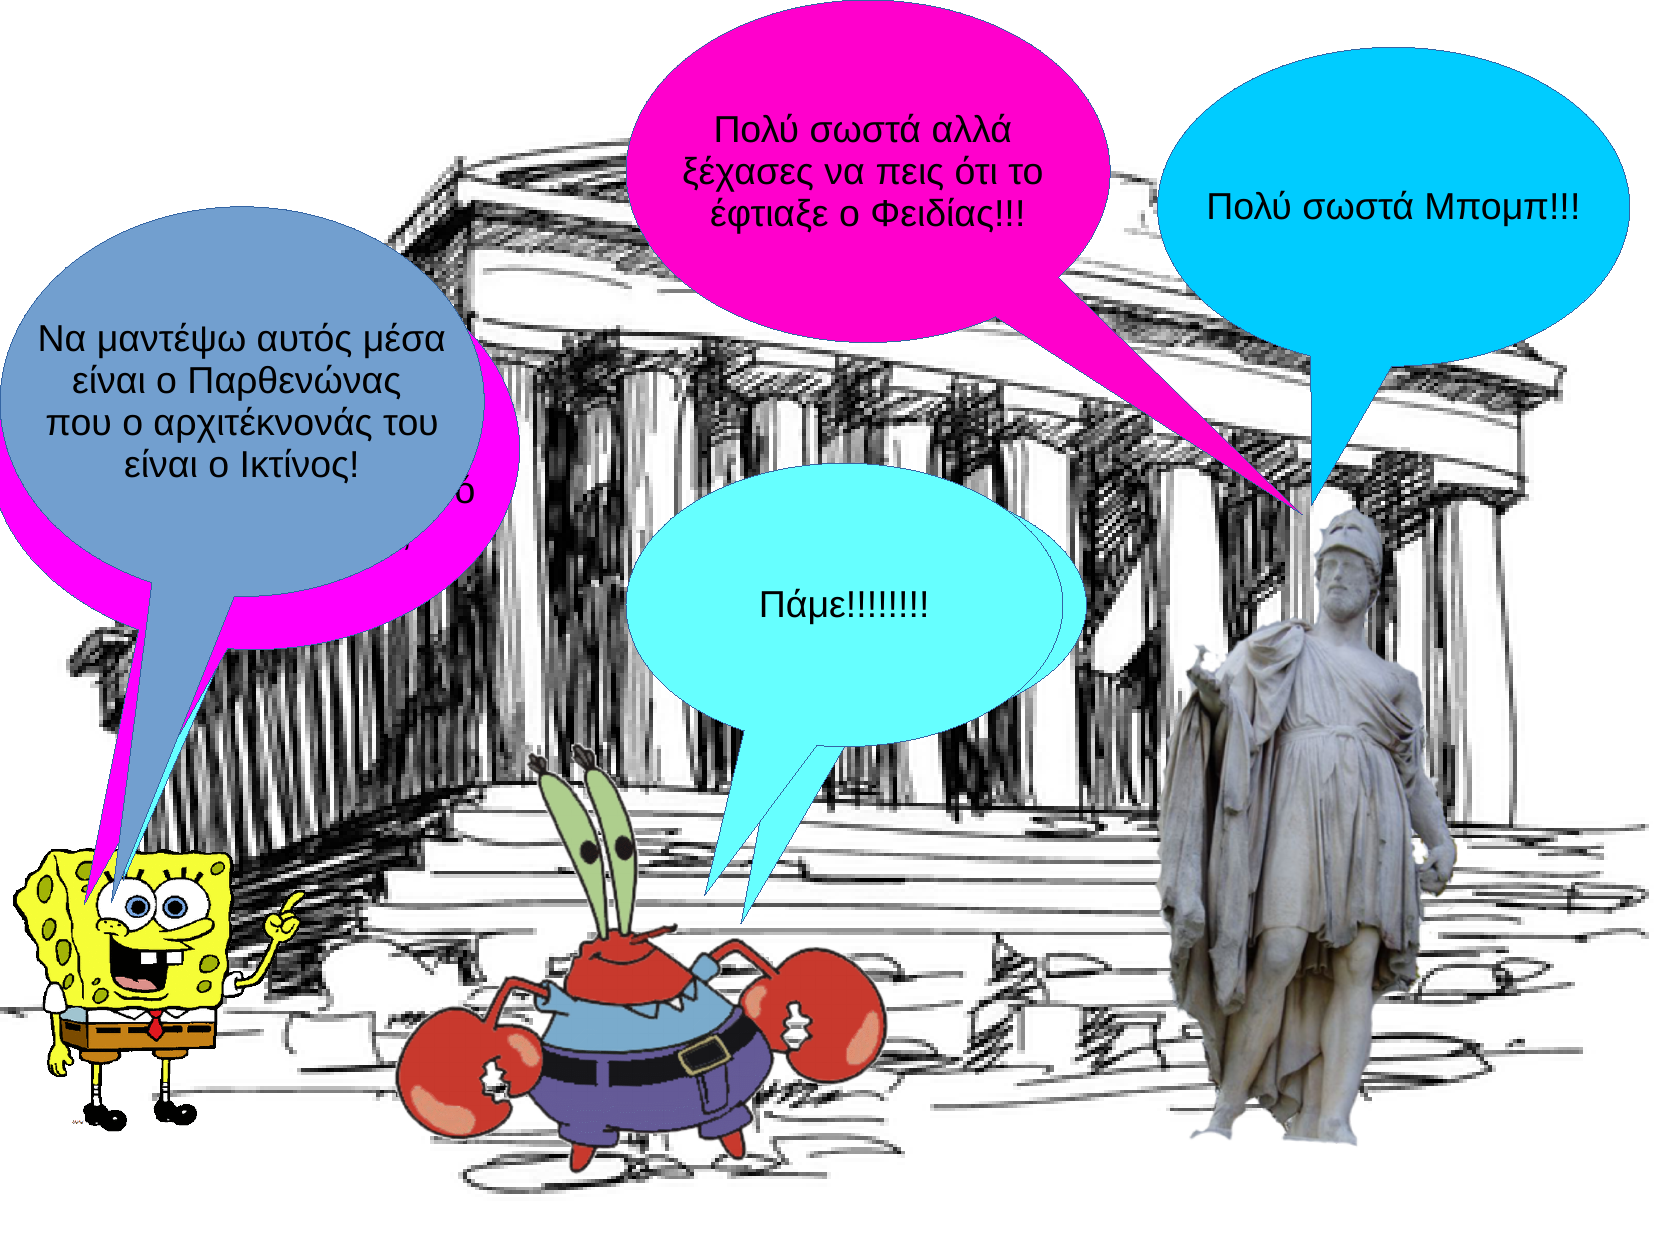

Πολύ σωστά αλλά
ξέχασες να πεις ότι το
έφτιαξε ο Φειδίας!!!
Πολύ σωστά Μπομπ!!!
Να μαντέψω αυτός μέσα
είναι ο Παρθενώνας
που ο αρχιτέκνονάς του
είναι ο Ικτίνος!
Και εκεί μέσα δεν είναι το
χρυσελεφάντινο άγαλμα
της θεάς Αθηνάς που
είναι φτιαγμένο από χρυσό
και ελεφαντόδοντο;
Τώρα θα πηγαίναμε στο
Ερέχθειο!!!!!
Πάμε!!!!!!!!
Πήγα να βρω λεφτά!
Τι έχασα;;;;